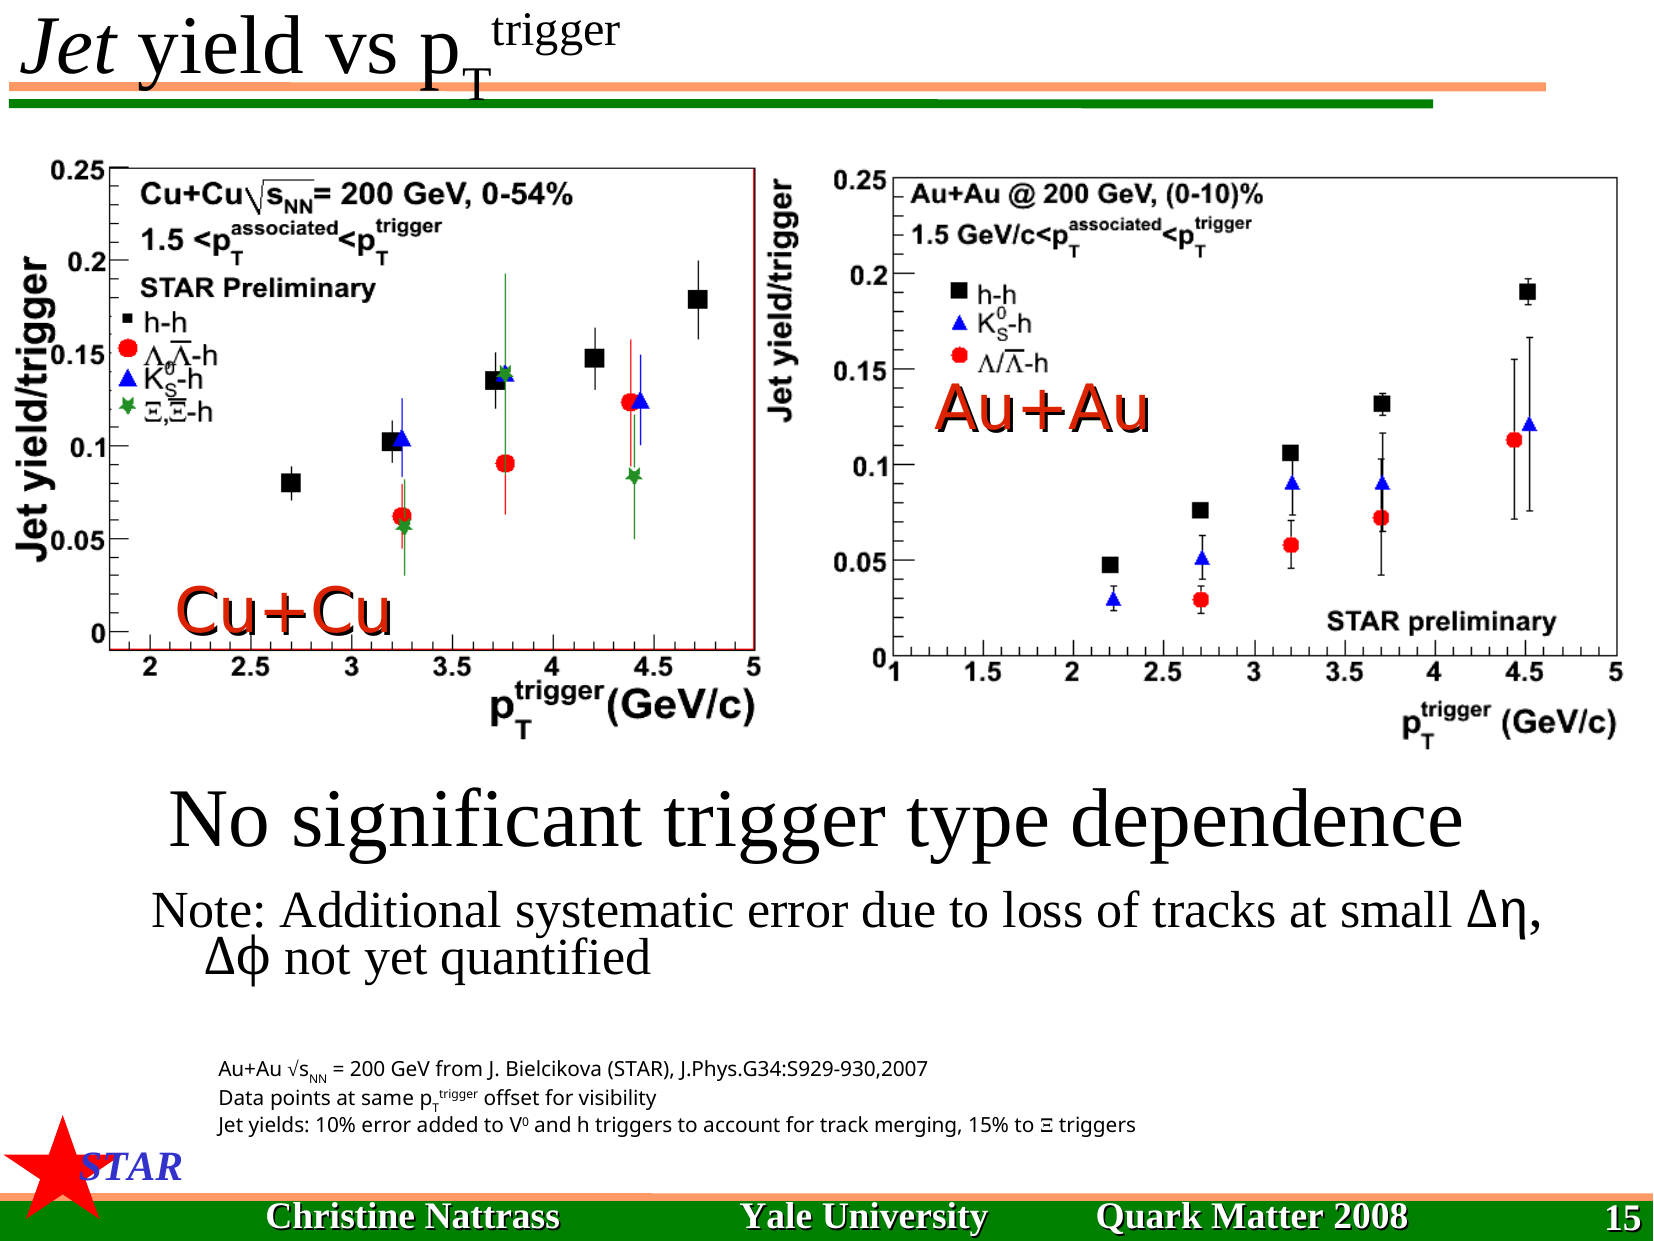

Jet yield vs pTtrigger
Au+Au
Cu+Cu
No significant trigger type dependence
Note: Additional systematic error due to loss of tracks at small Δη, Δϕ not yet quantified
Au+Au √sNN = 200 GeV from J. Bielcikova (STAR), J.Phys.G34:S929-930,2007
Data points at same pTtrigger offset for visibility
Jet yields: 10% error added to V0 and h triggers to account for track merging, 15% to  triggers